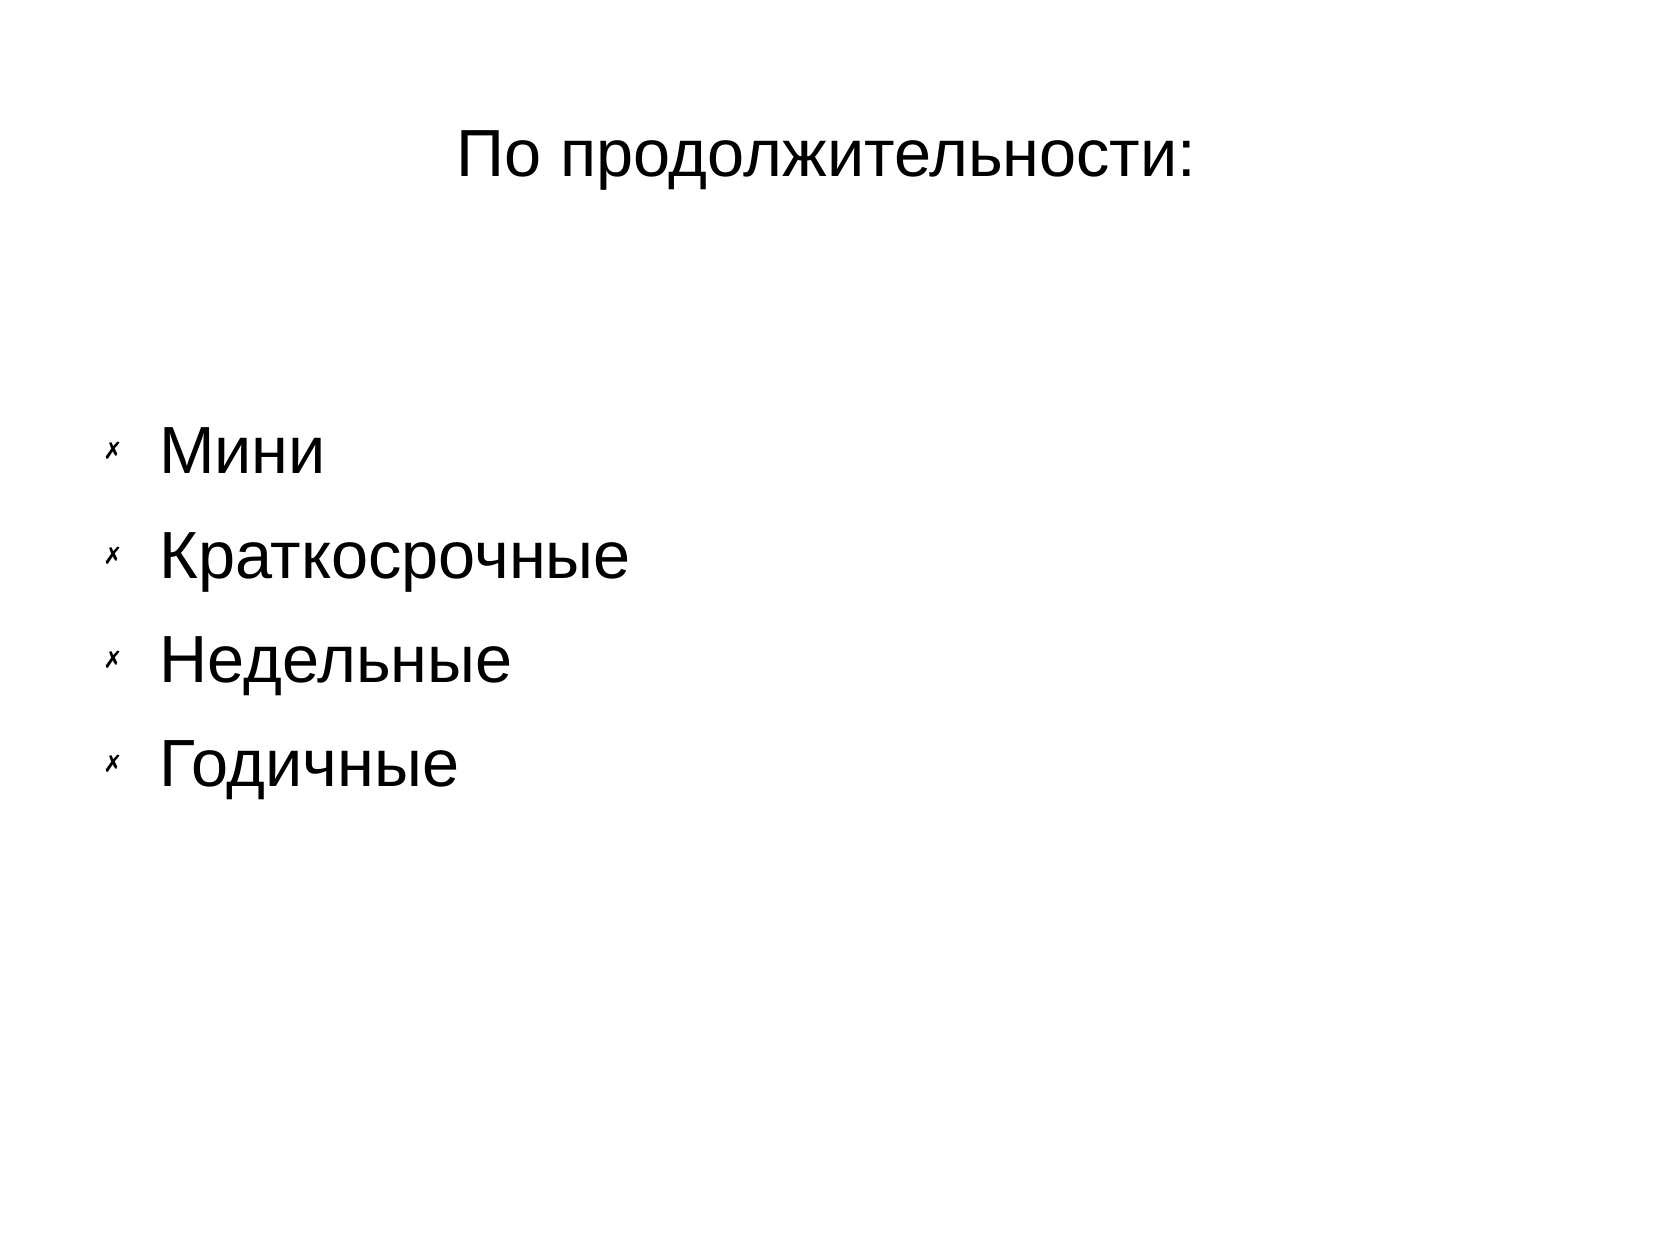

# По продолжительности:
Мини
Краткосрочные
Недельные
Годичные